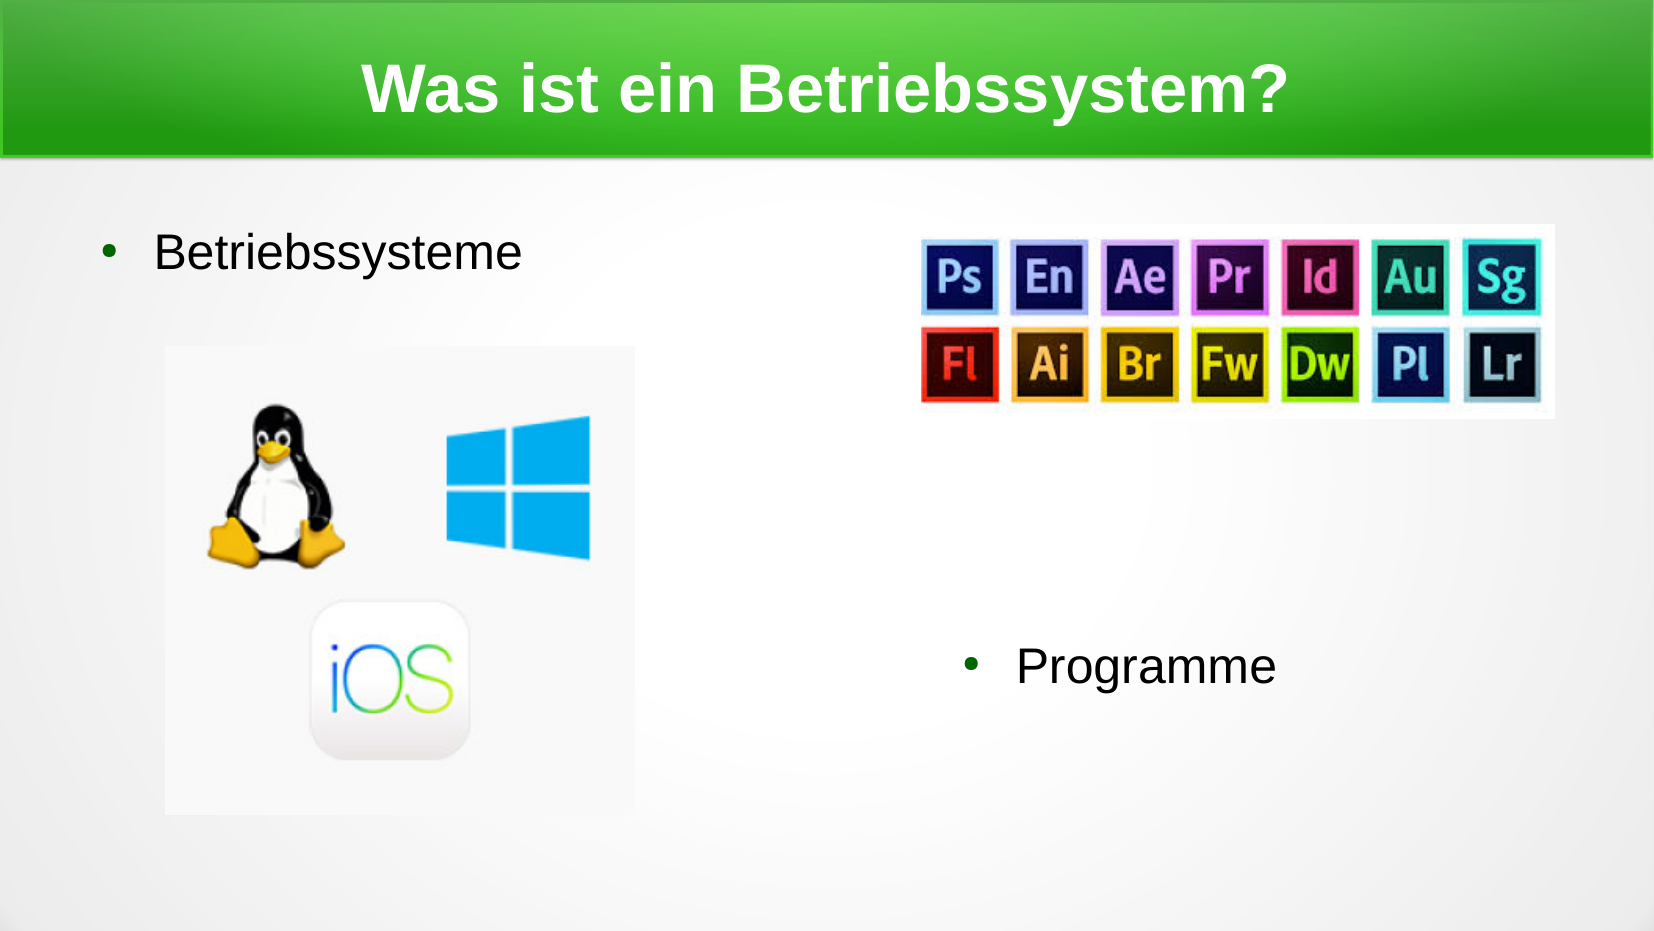

# Was ist ein Betriebssystem?
Betriebssysteme
Programme